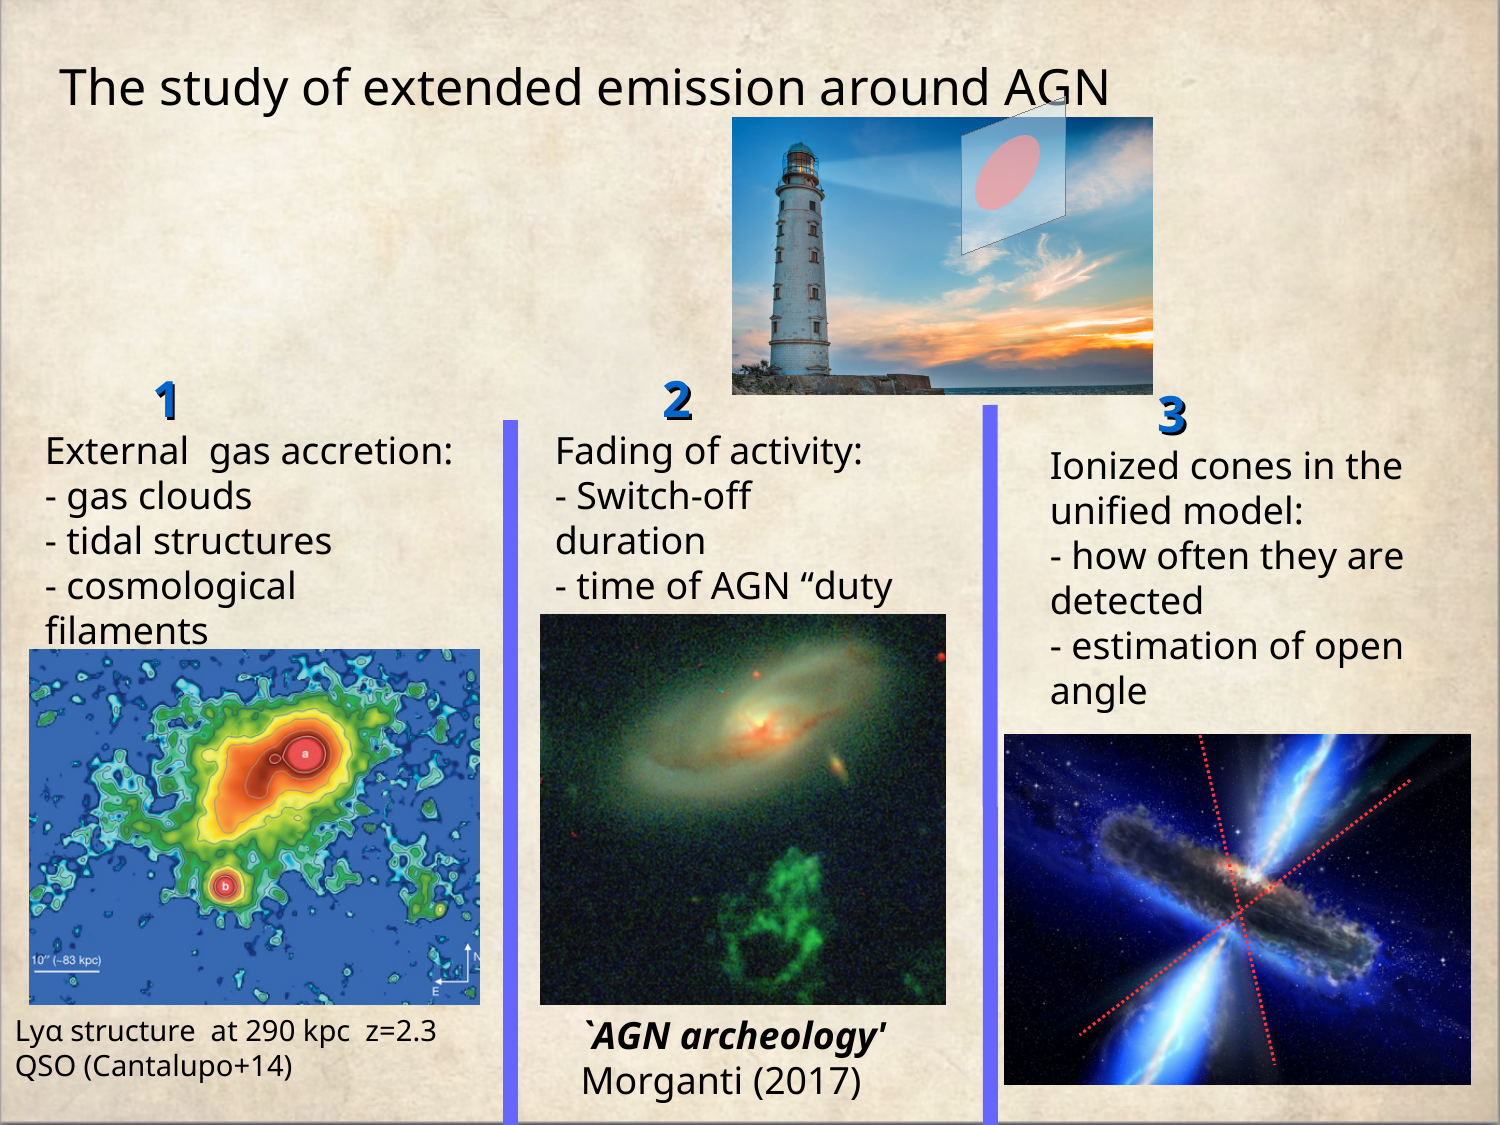

# The study of extended emission around AGN
 2
Fading of activity:
- Switch-off duration
- time of AGN “duty circle”
 1
External gas accretion:
- gas clouds
- tidal structures
- cosmological filaments
 3
Ionized cones in the unified model:
- how often they are detected
- estimation of open angle
 `AGN archeology'
 Morganti (2017)
Lyα structure at 290 kpc z=2.3
QSO (Cantalupo+14)